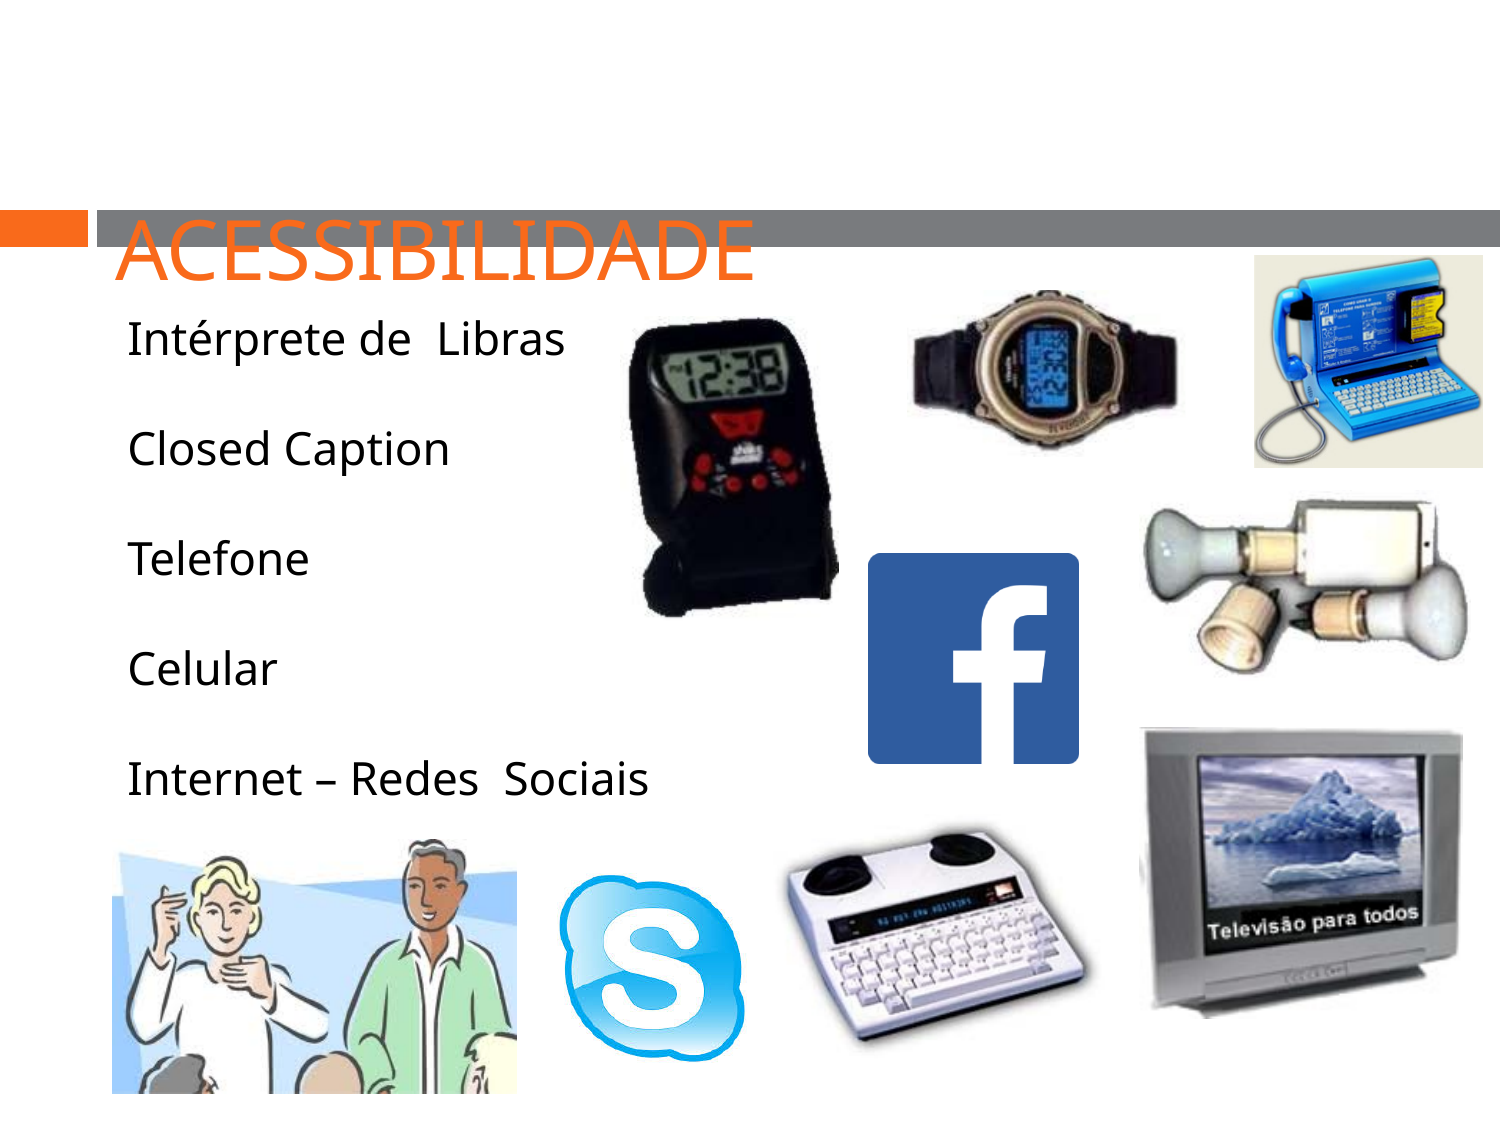

# ACESSIBILIDADE
Intérprete de Libras
Closed Caption
Telefone
Celular
Internet – Redes Sociais